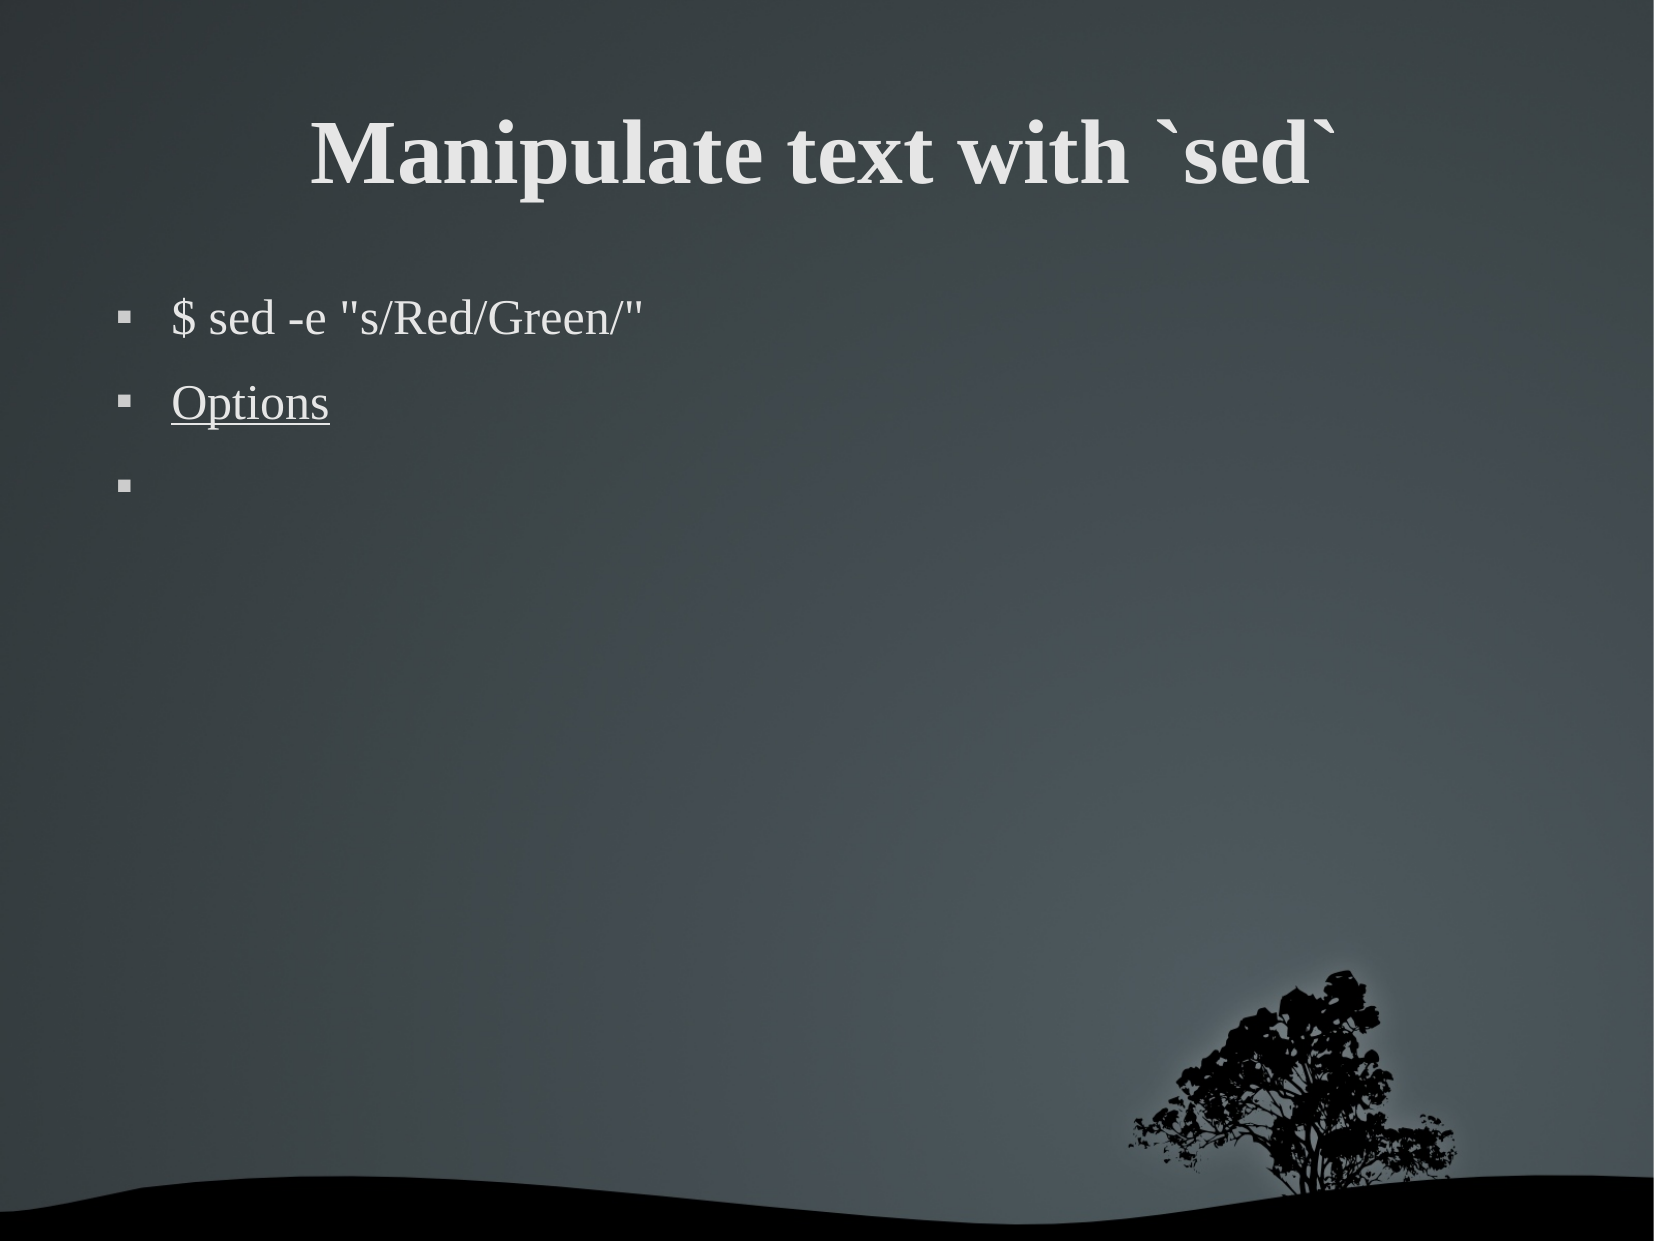

# Manipulate text with `sed`
$ sed -e "s/Red/Green/"
Options